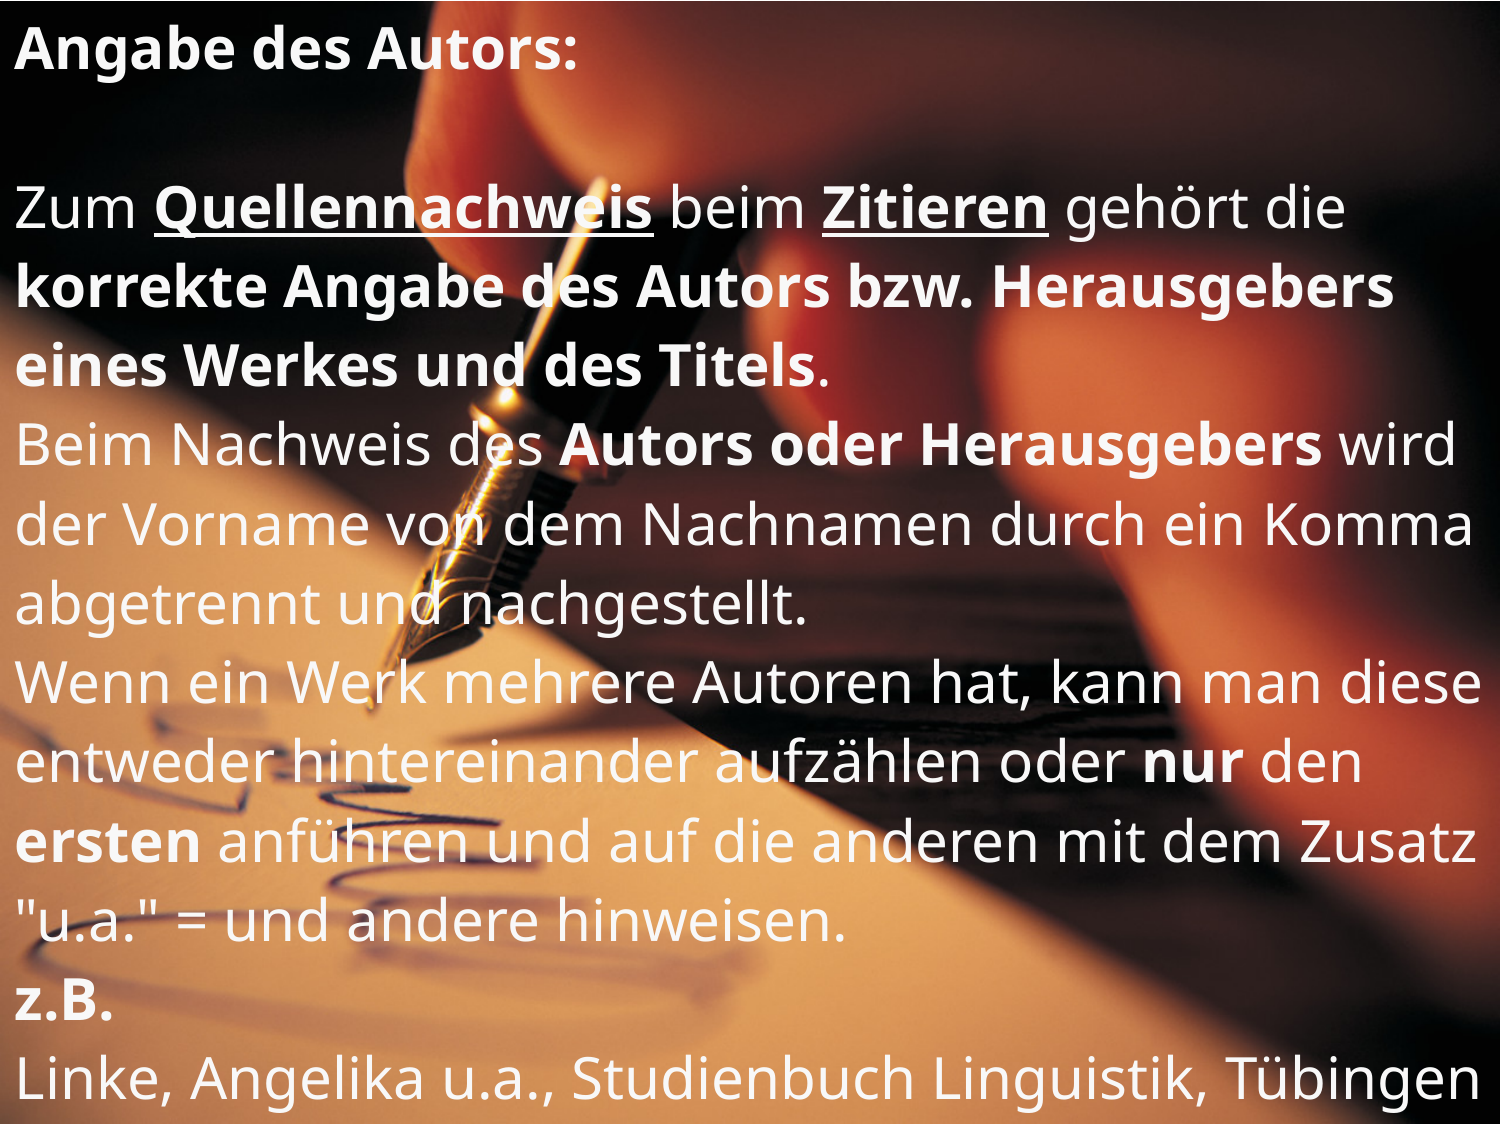

Angabe des Autors:
Zum Quellennachweis beim Zitieren gehört die korrekte Angabe des Autors bzw. Herausgebers eines Werkes und des Titels.
Beim Nachweis des Autors oder Herausgebers wird der Vorname von dem Nachnamen durch ein Komma abgetrennt und nachgestellt.
Wenn ein Werk mehrere Autoren hat, kann man diese entweder hintereinander aufzählen oder nur den ersten anführen und auf die anderen mit dem Zusatz "u.a." = und andere hinweisen.
z.B.
Linke, Angelika u.a., Studienbuch Linguistik, Tübingen 1994 2